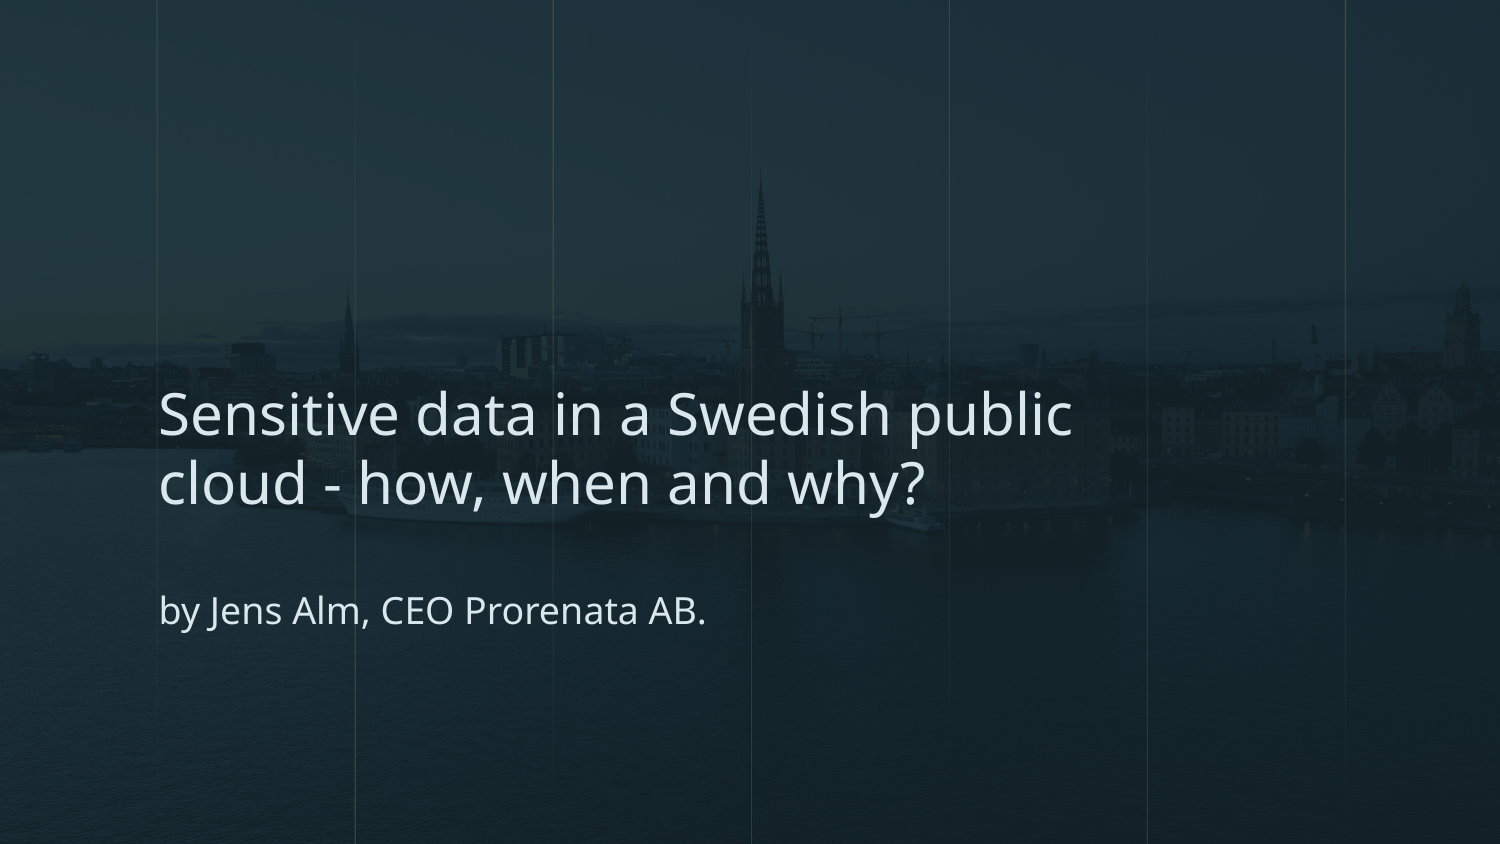

Sensitive data in a Swedish public cloud - how, when and why?
by Jens Alm, CEO Prorenata AB.